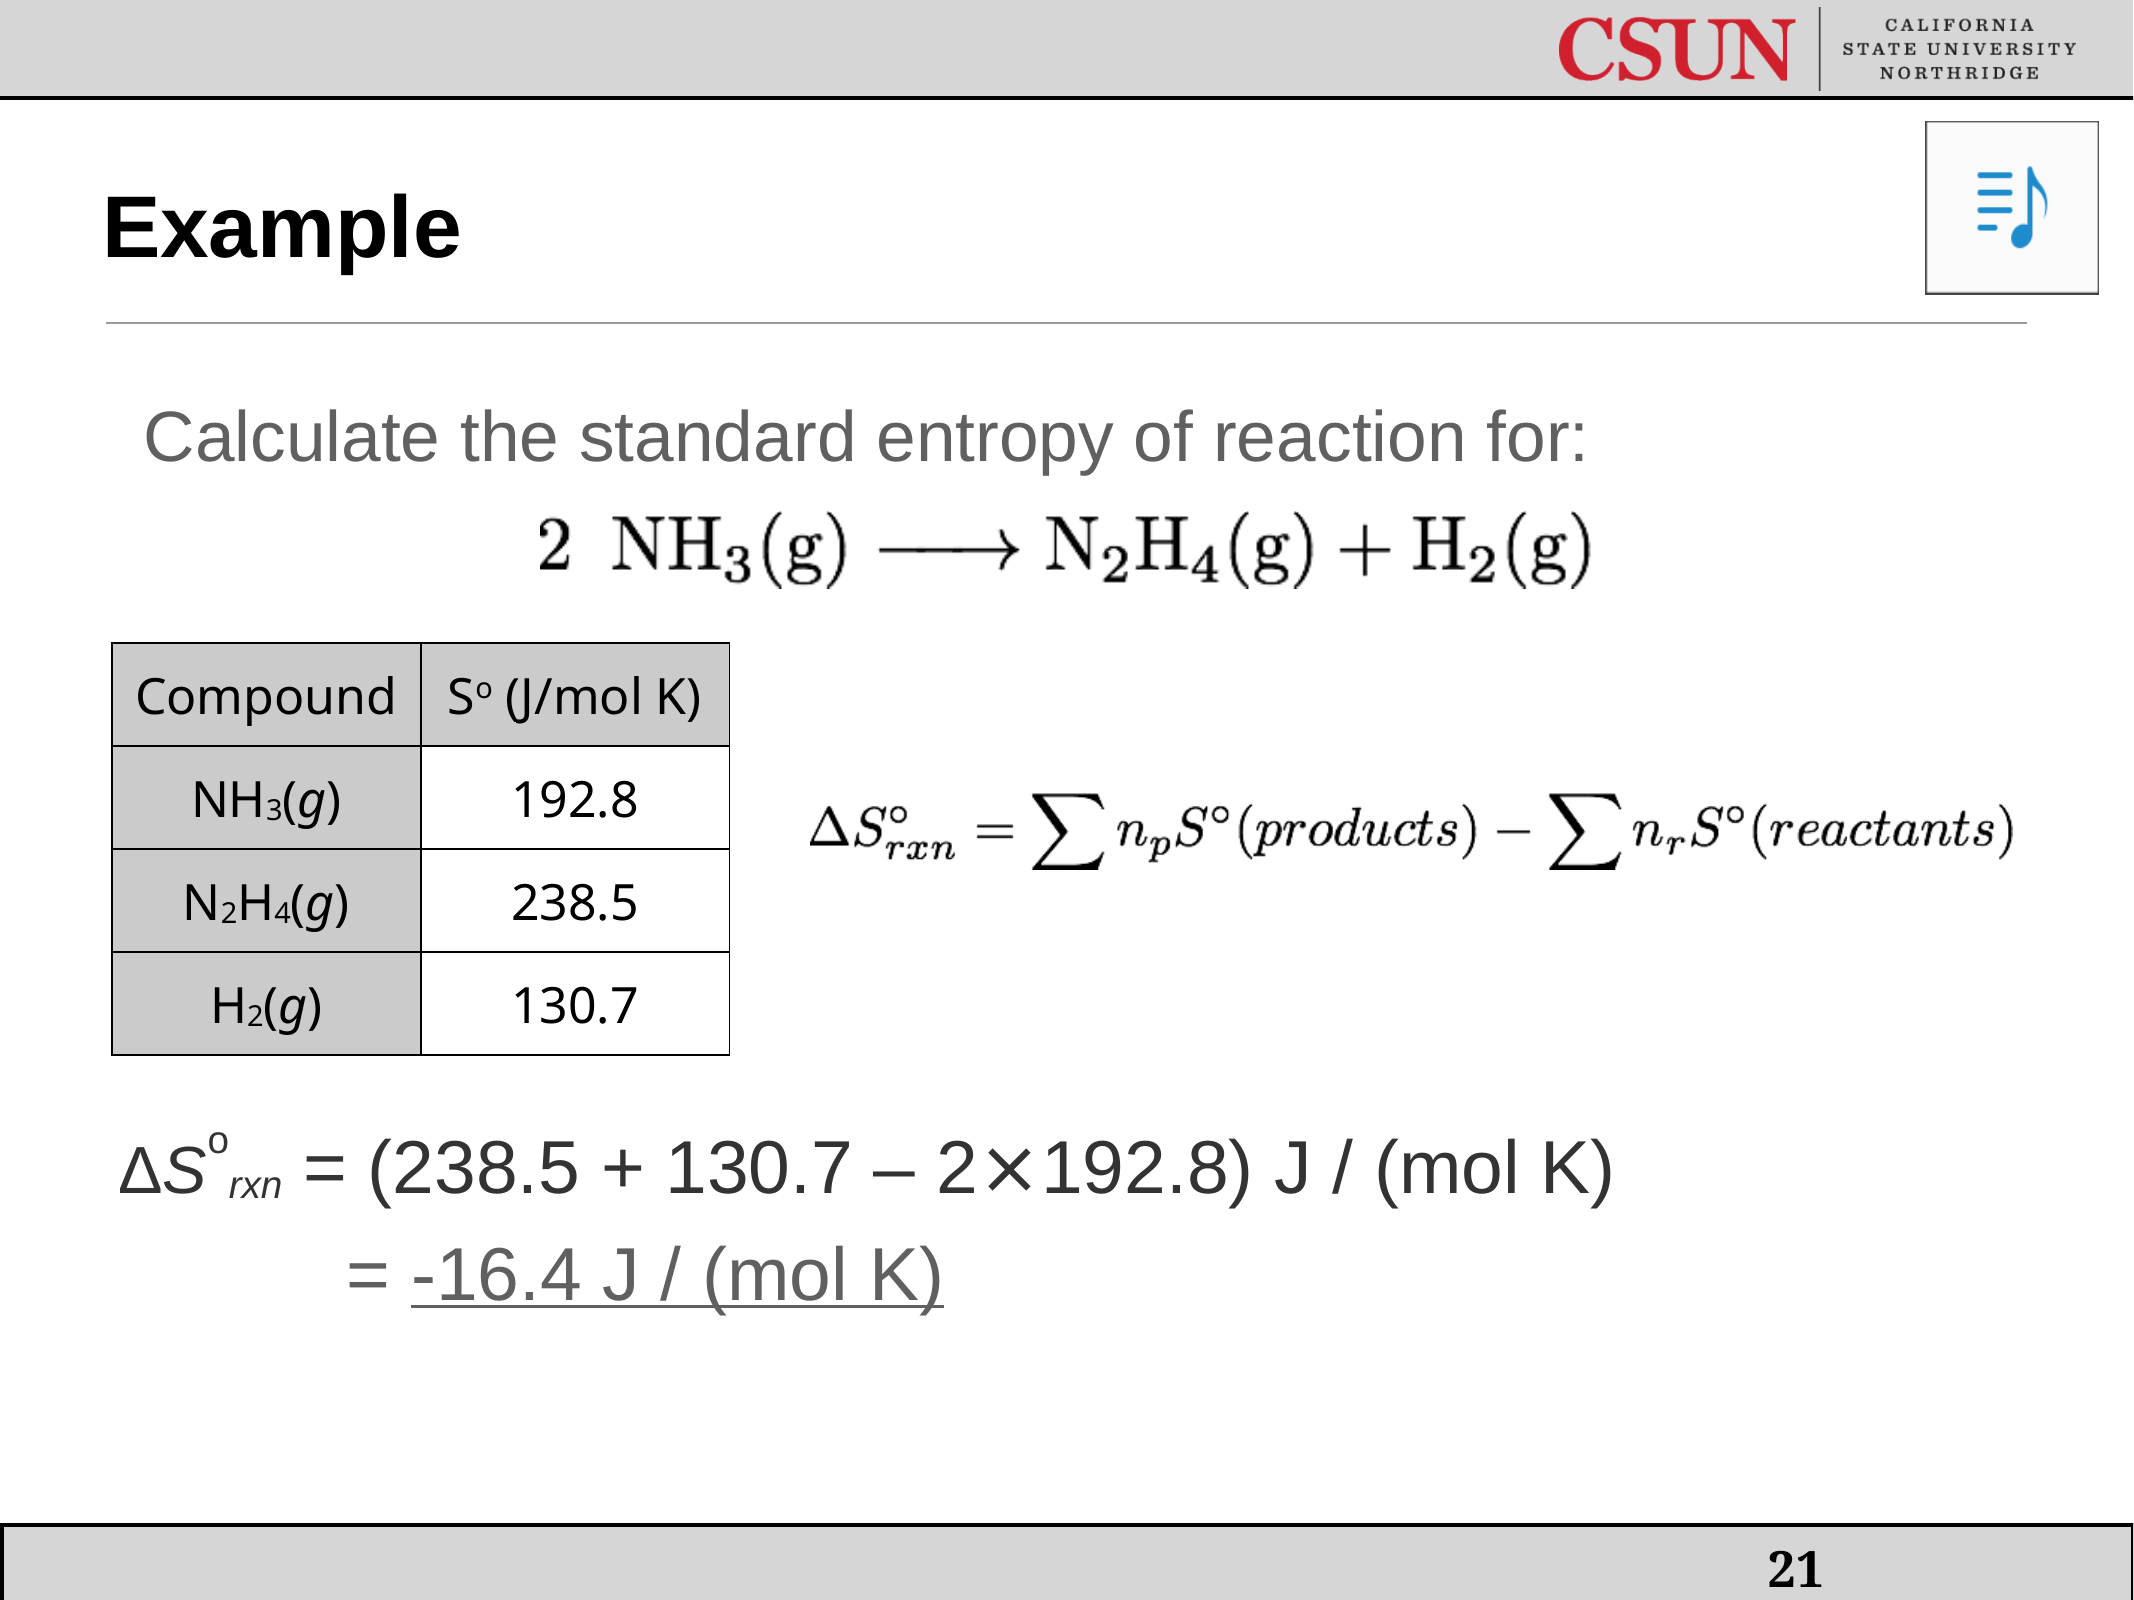

# Example
Calculate the standard entropy of reaction for:
| Compound | So (J/mol K) |
| --- | --- |
| NH3(g) | 192.8 |
| N2H4(g) | 238.5 |
| H2(g) | 130.7 |
ΔSorxn = (238.5 + 130.7 – 2⨯192.8) J / (mol K)
 = -16.4 J / (mol K)
21